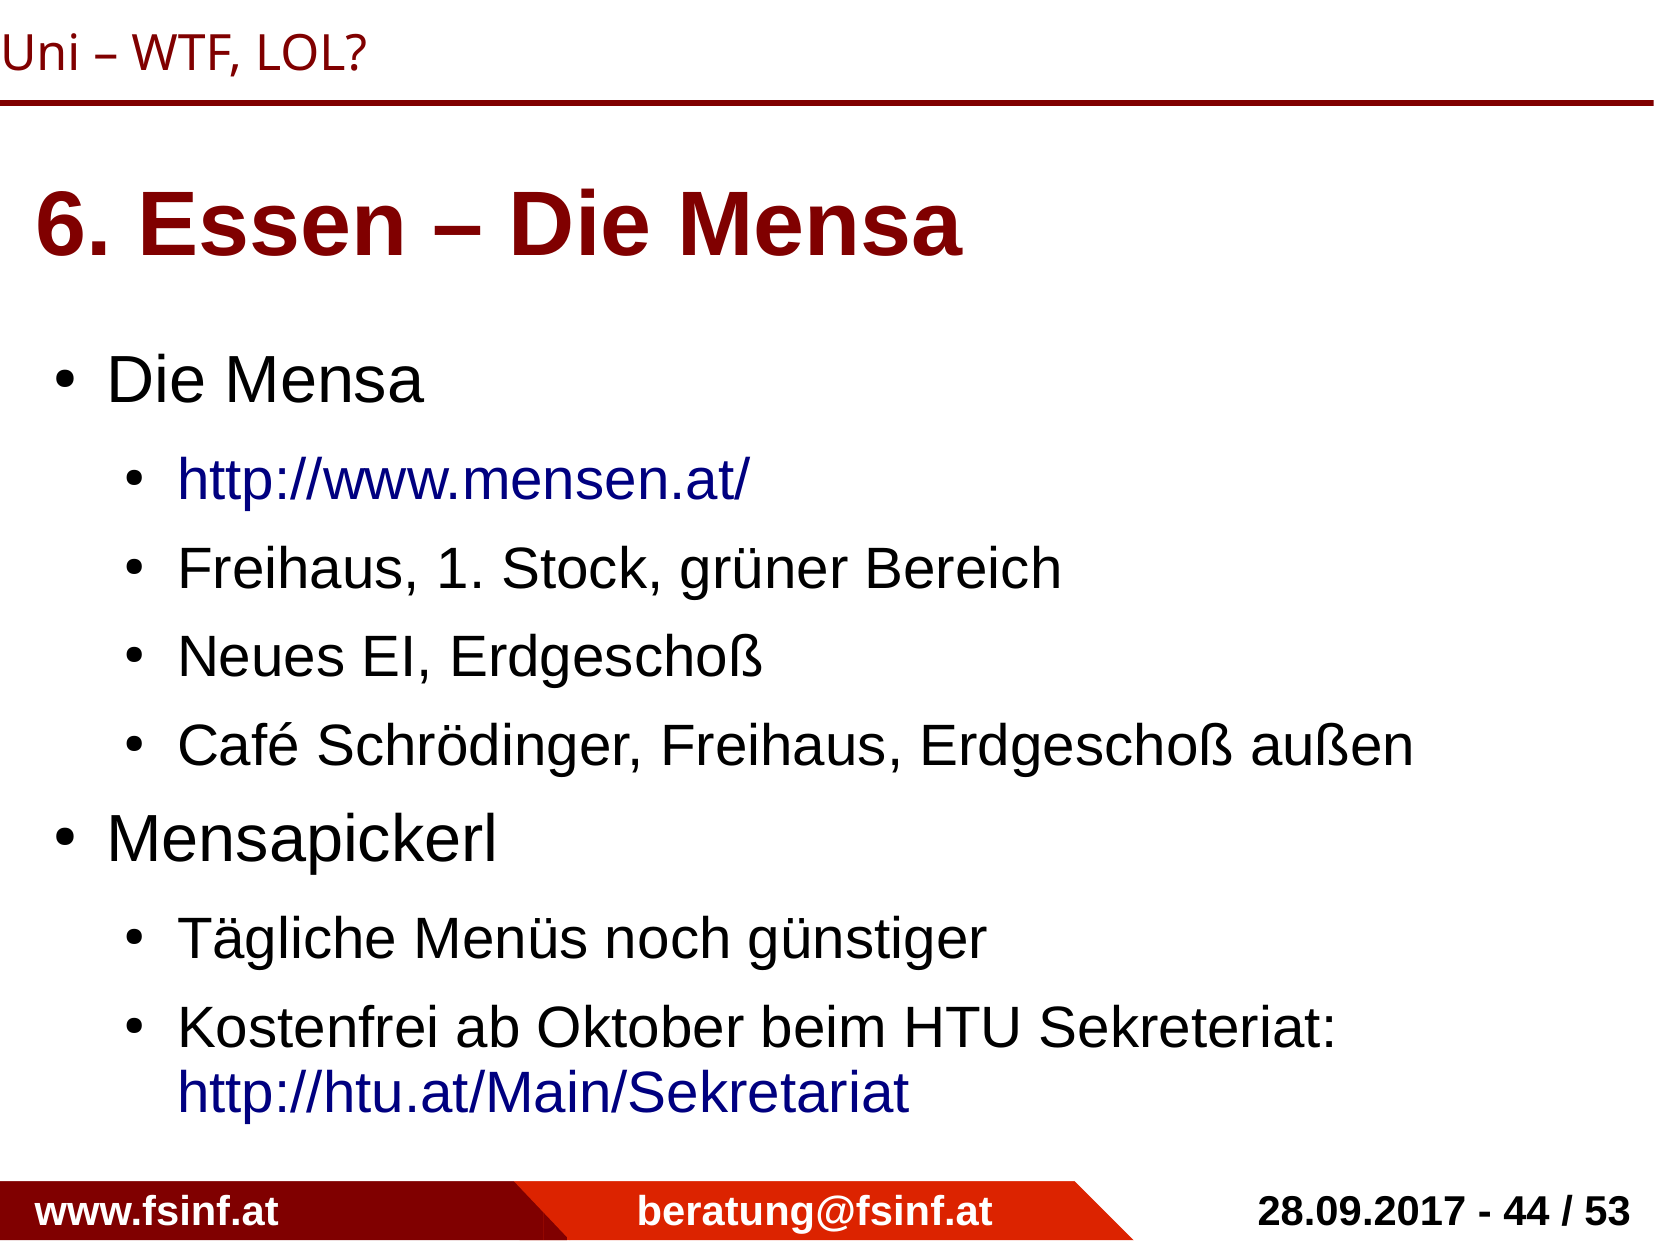

# 6. Essen – Die Mensa
Die Mensa
http://www.mensen.at/
Freihaus, 1. Stock, grüner Bereich
Neues EI, Erdgeschoß
Café Schrödinger, Freihaus, Erdgeschoß außen
Mensapickerl
Tägliche Menüs noch günstiger
Kostenfrei ab Oktober beim HTU Sekreteriat: http://htu.at/Main/Sekretariat